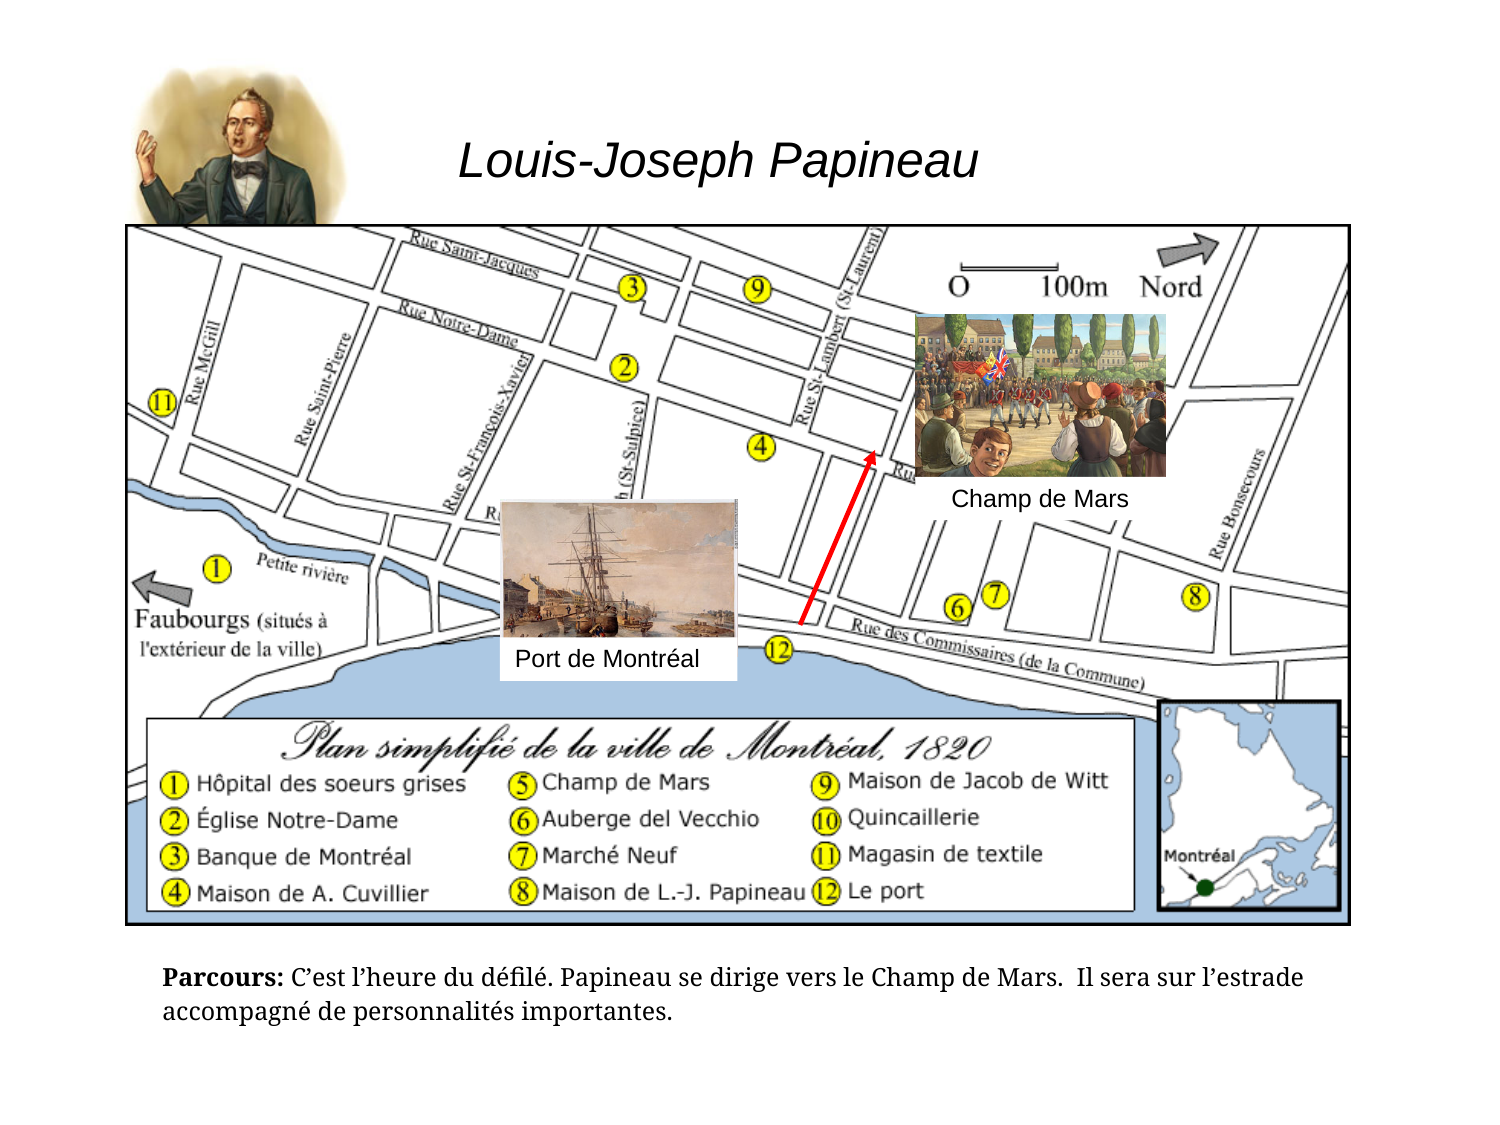

Louis-Joseph Papineau
Champ de Mars
Port de Montréal
Parcours: C’est l’heure du défilé. Papineau se dirige vers le Champ de Mars. Il sera sur l’estrade accompagné de personnalités importantes.